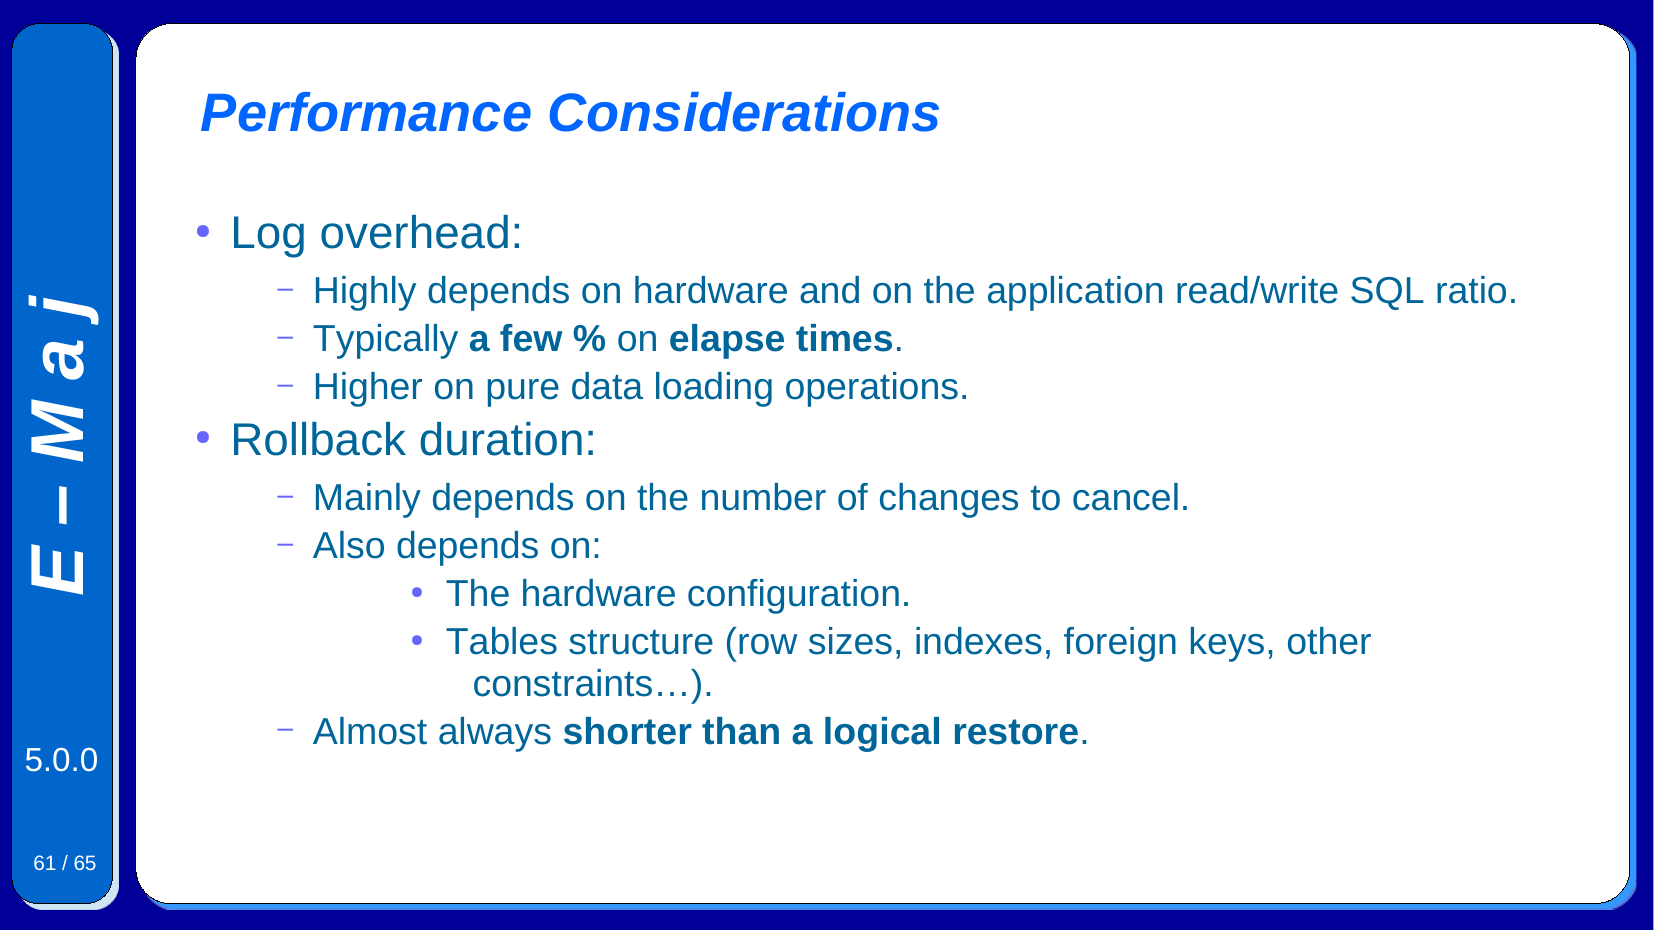

# Performance Considerations
Log overhead:
Highly depends on hardware and on the application read/write SQL ratio.
Typically a few % on elapse times.
Higher on pure data loading operations.
Rollback duration:
Mainly depends on the number of changes to cancel.
Also depends on:
The hardware configuration.
Tables structure (row sizes, indexes, foreign keys, other constraints…).
Almost always shorter than a logical restore.